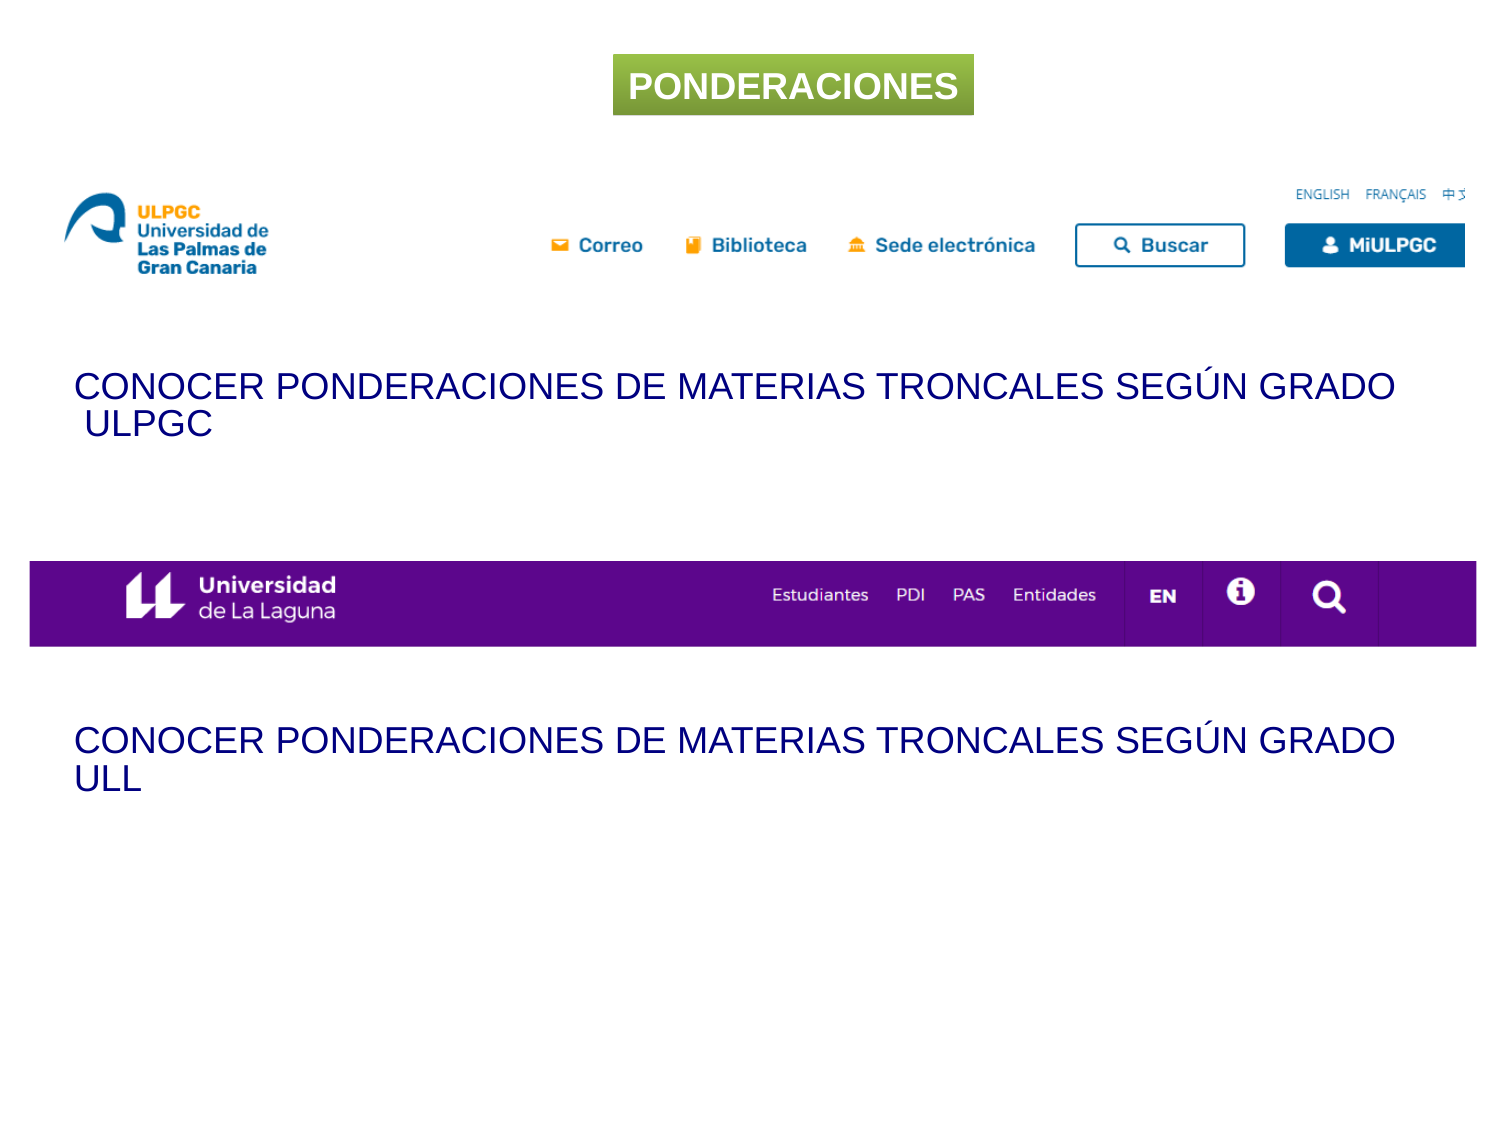

PONDERACIONES
CONOCER PONDERACIONES DE MATERIAS TRONCALES SEGÚN GRADO ULPGC
CONOCER PONDERACIONES DE MATERIAS TRONCALES SEGÚN GRADO ULL